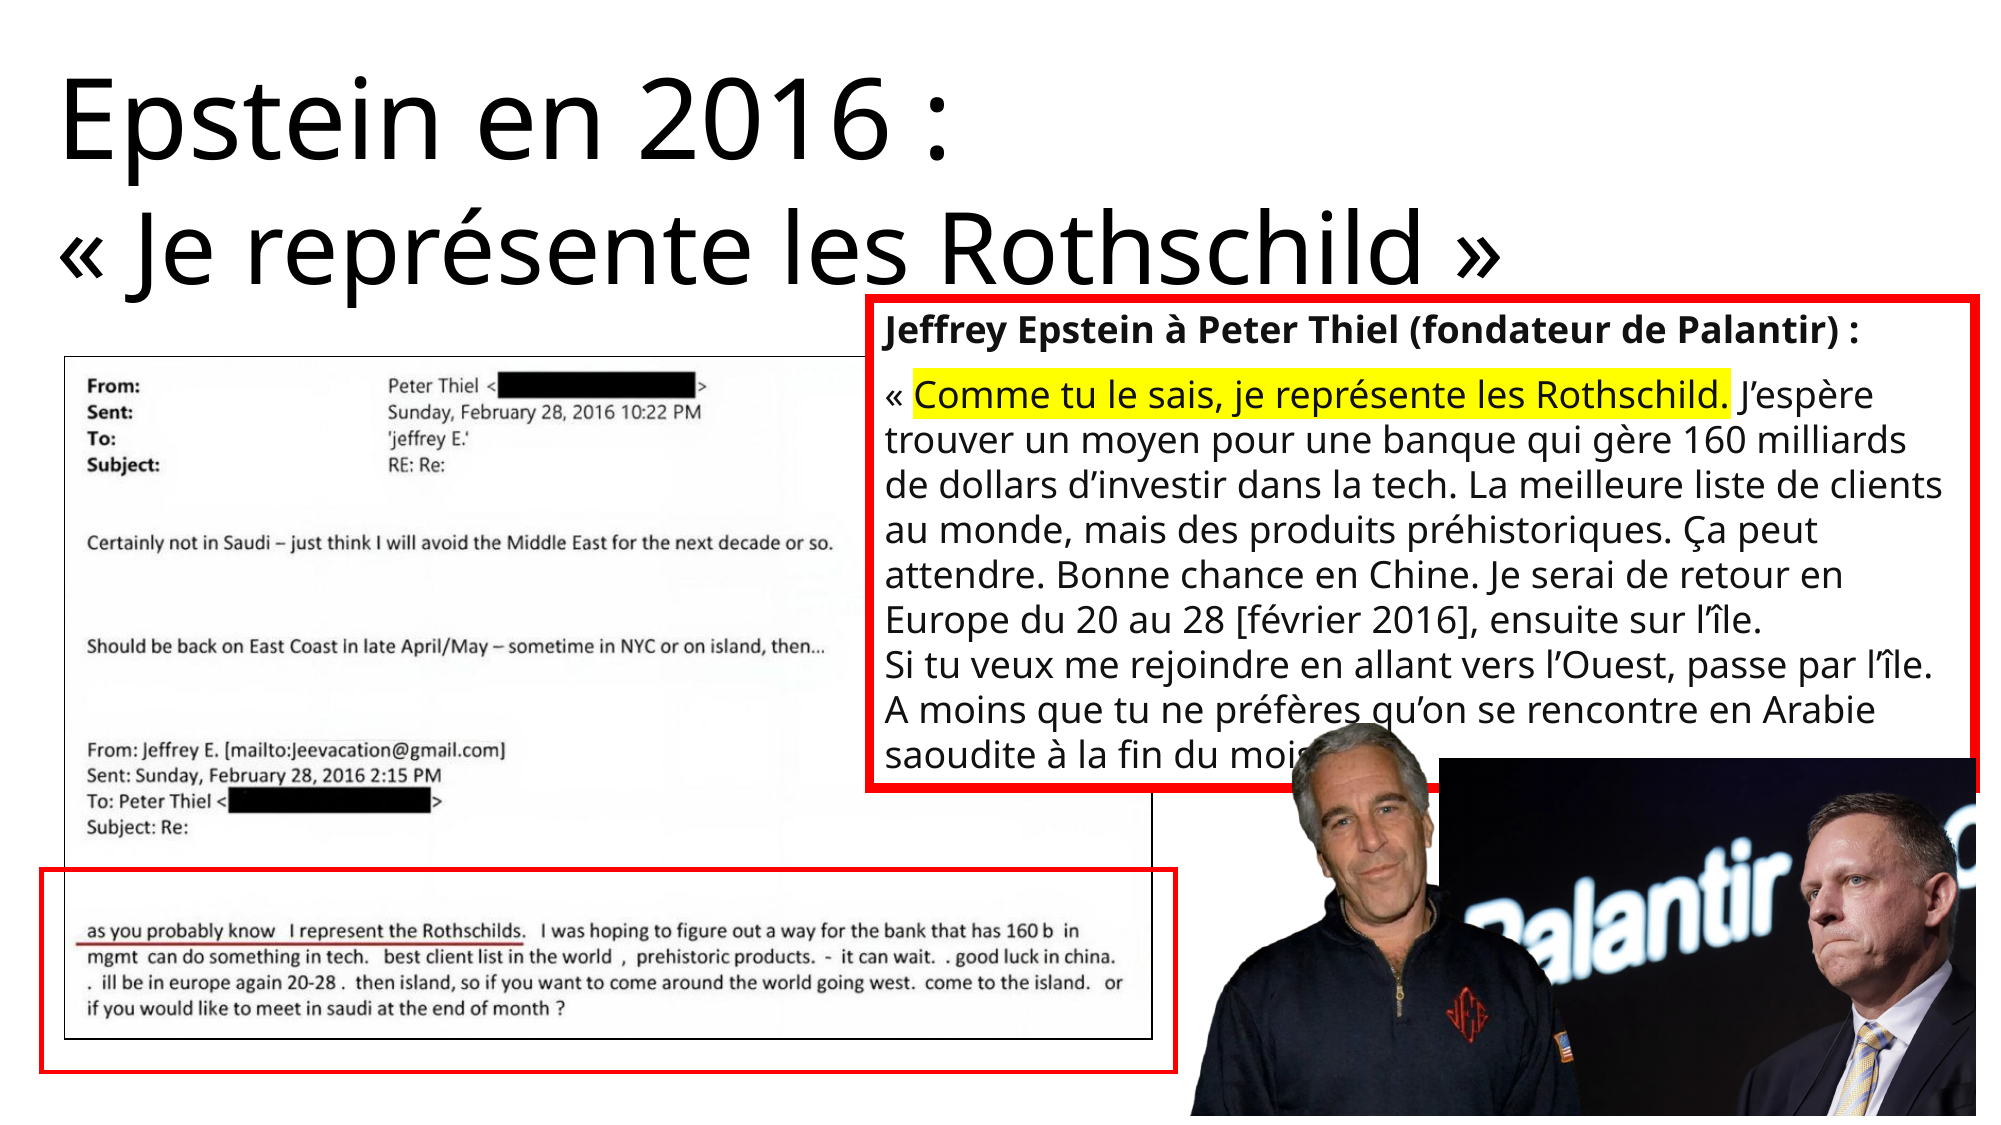

Epstein en 2016 :
« Je représente les Rothschild »
Jeffrey Epstein à Peter Thiel (fondateur de Palantir) :
« Comme tu le sais, je représente les Rothschild. J’espère trouver un moyen pour une banque qui gère 160 milliards de dollars d’investir dans la tech. La meilleure liste de clients au monde, mais des produits préhistoriques. Ça peut attendre. Bonne chance en Chine. Je serai de retour en Europe du 20 au 28 [février 2016], ensuite sur l’île.
Si tu veux me rejoindre en allant vers l’Ouest, passe par l’île. A moins que tu ne préfères qu’on se rencontre en Arabie saoudite à la fin du mois ? »